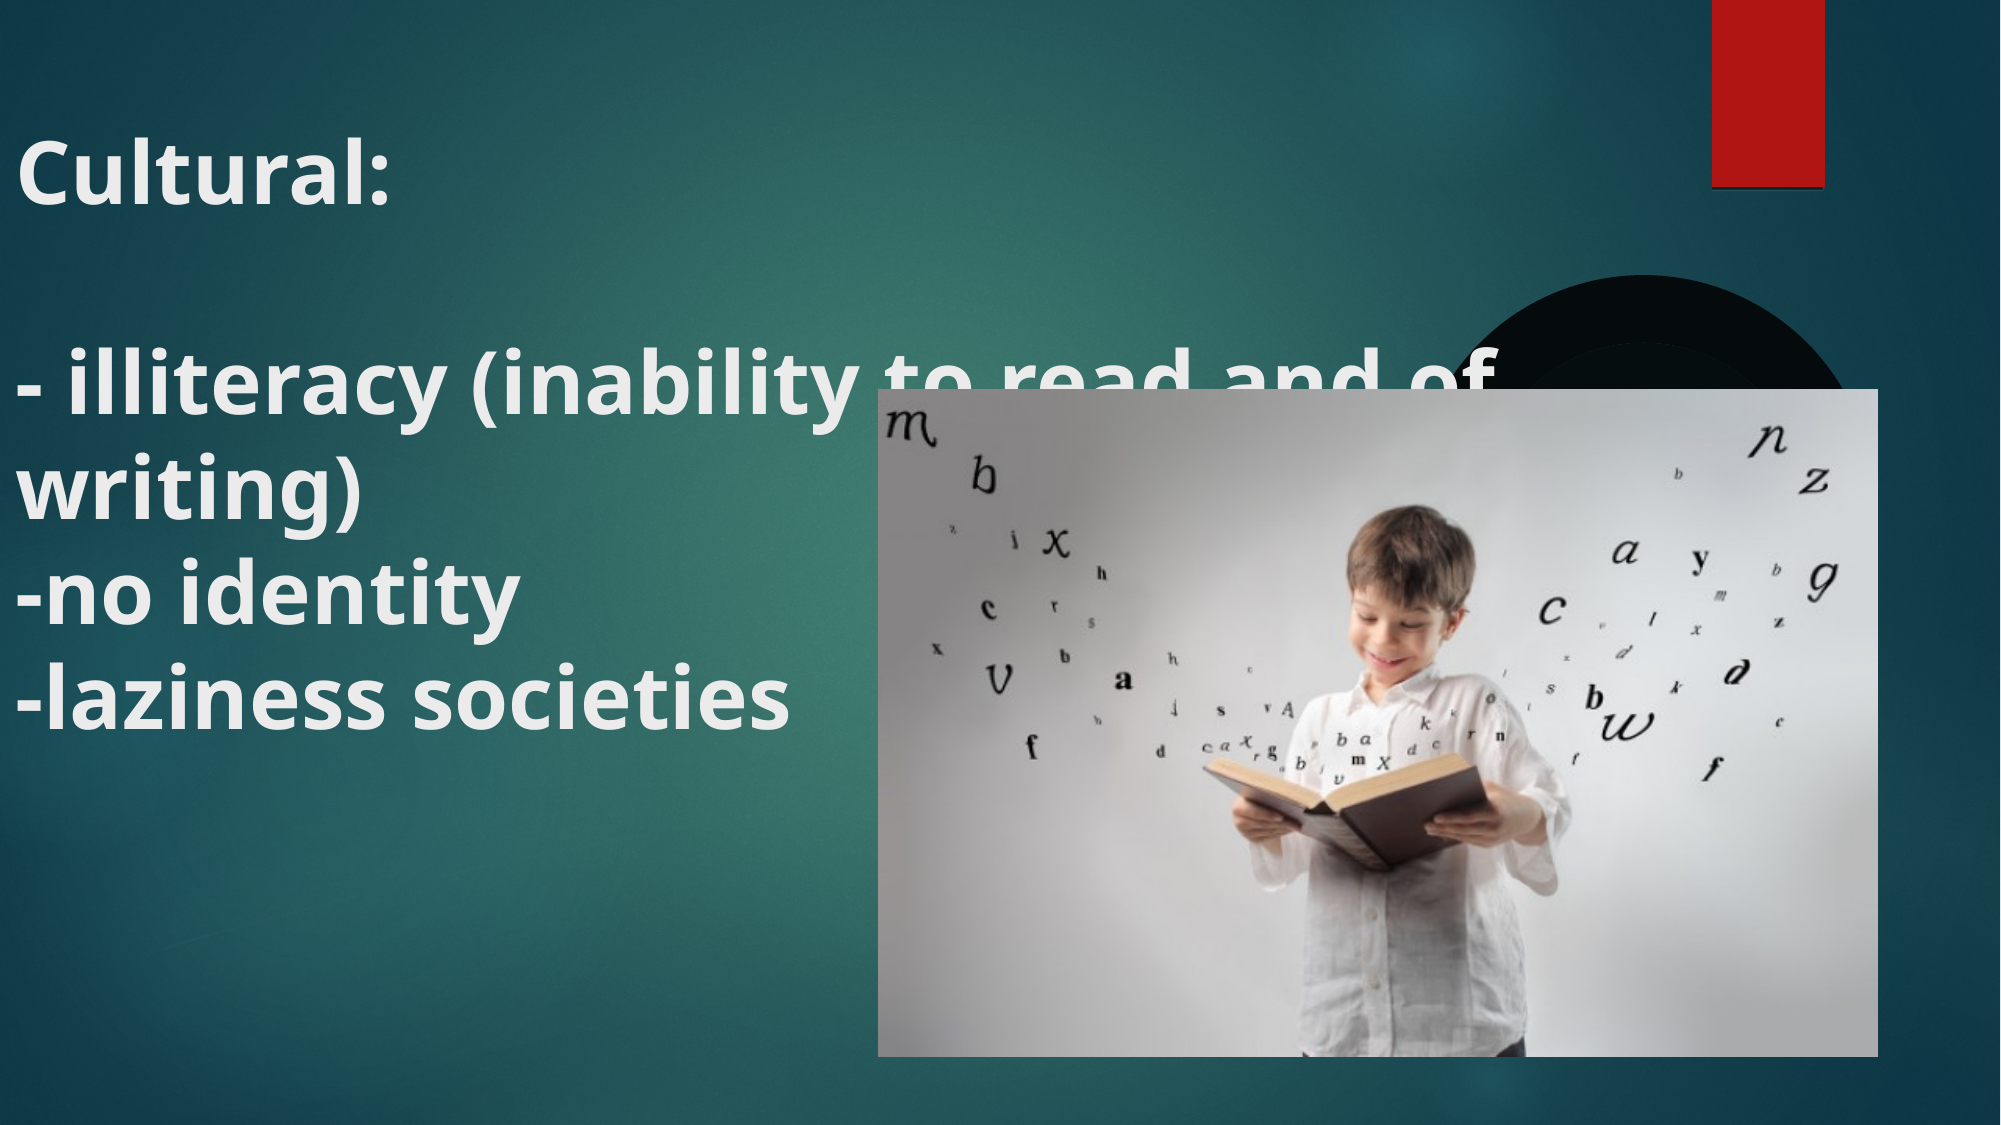

# Cultural: - illiteracy (inability to read and of writing) -no identity -laziness societies